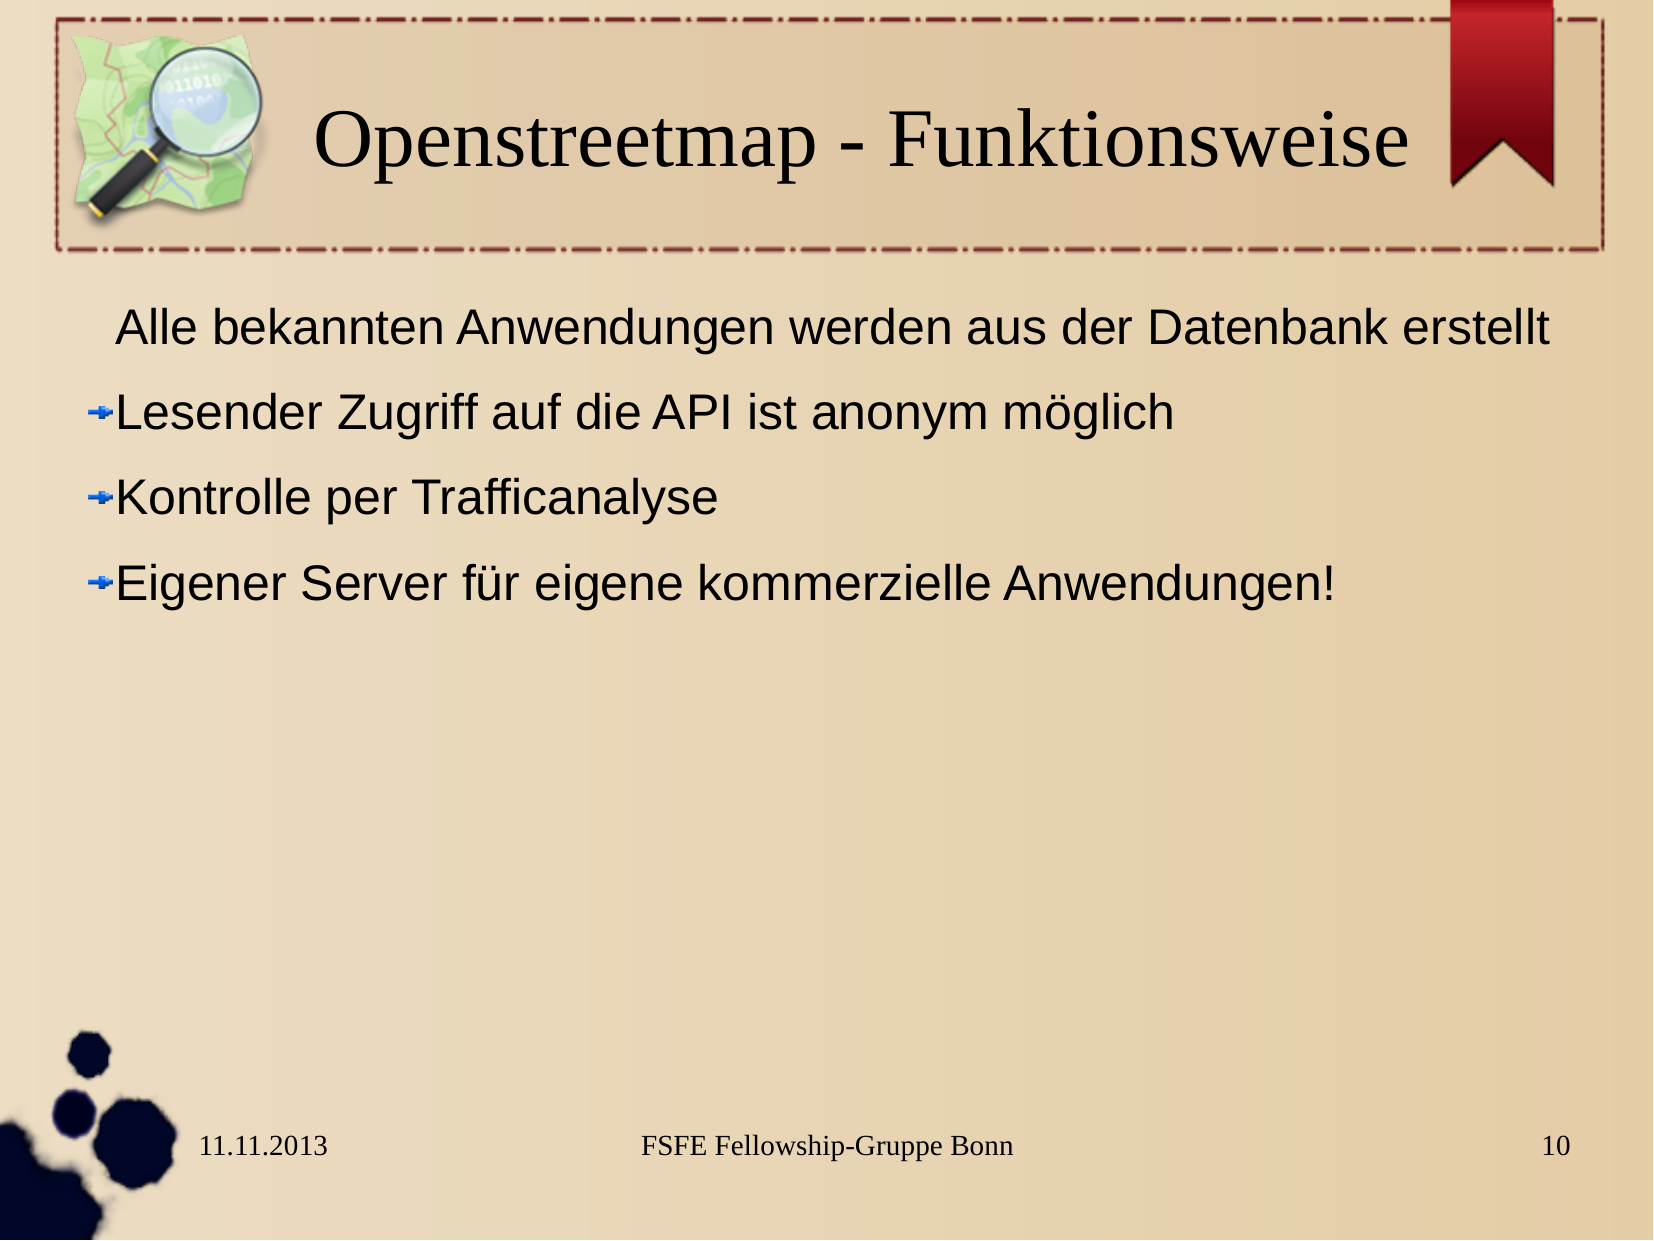

# Openstreetmap - Funktionsweise
Alle bekannten Anwendungen werden aus der Datenbank erstellt
Lesender Zugriff auf die API ist anonym möglich
Kontrolle per Trafficanalyse
Eigener Server für eigene kommerzielle Anwendungen!
 11.11.2013
FSFE Fellowship-Gruppe Bonn
10